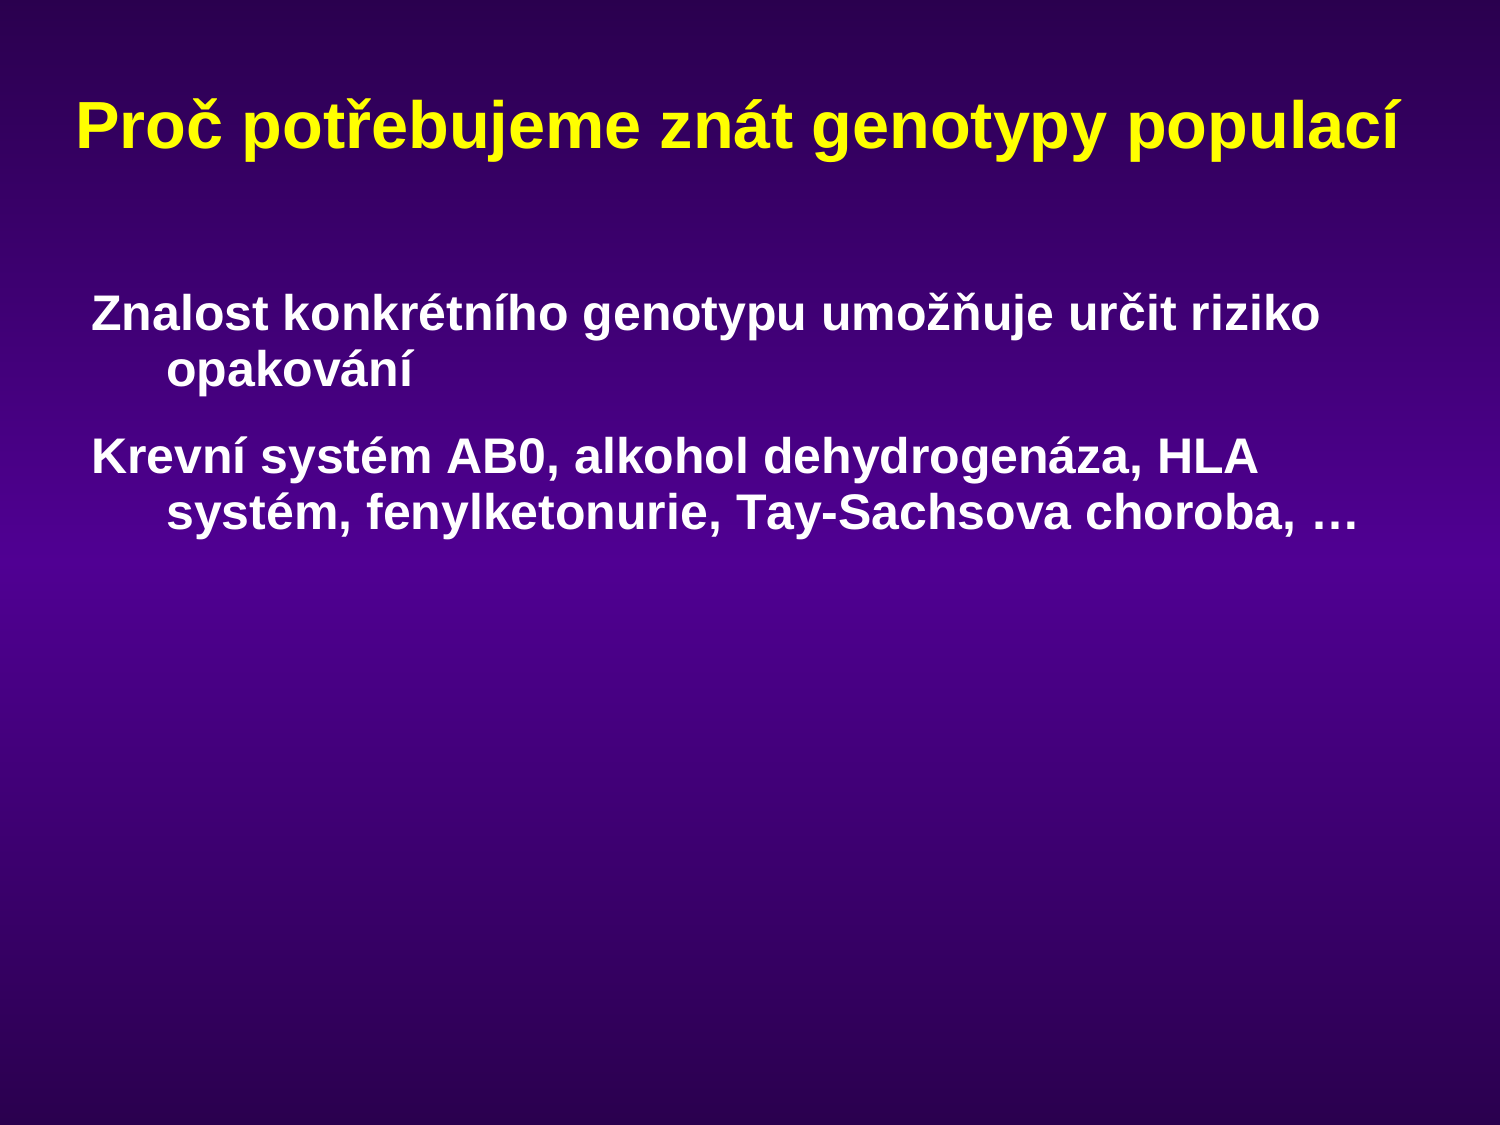

Proč potřebujeme znát genotypy populací
Znalost konkrétního genotypu umožňuje určit riziko opakování
Krevní systém AB0, alkohol dehydrogenáza, HLA systém, fenylketonurie, Tay-Sachsova choroba, …